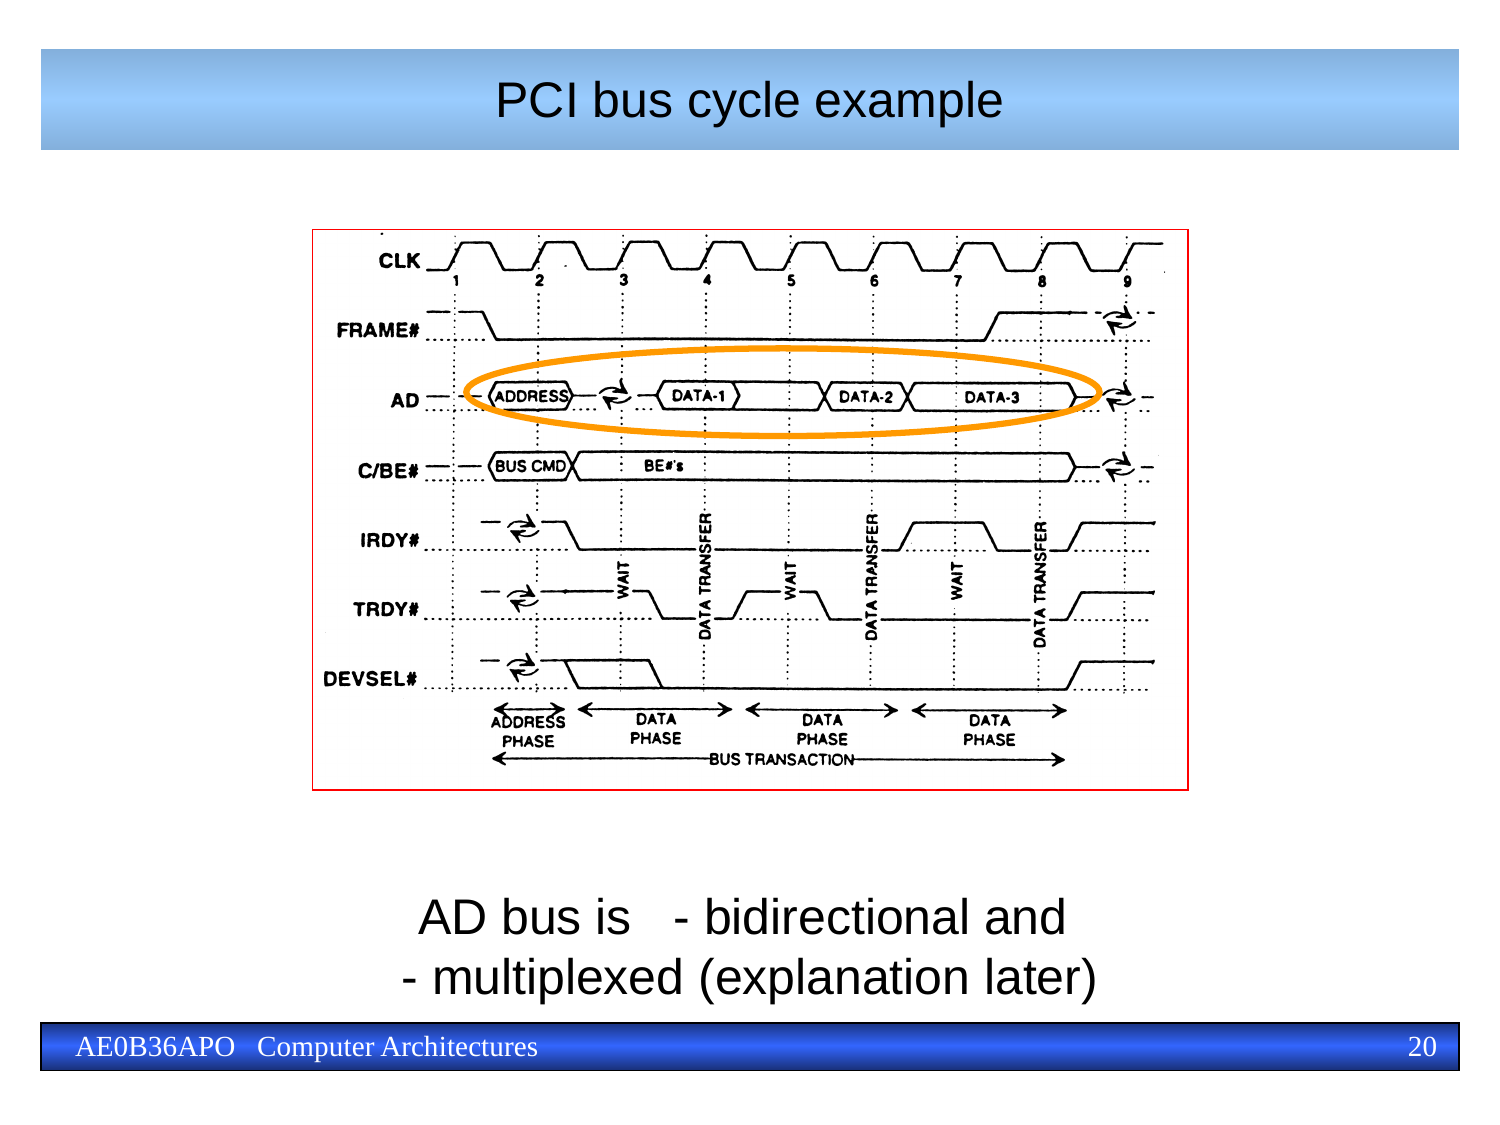

# PCI bus cycle example
AD bus is - bidirectional and
- multiplexed (explanation later)
AE0B36APO Computer Architectures
20